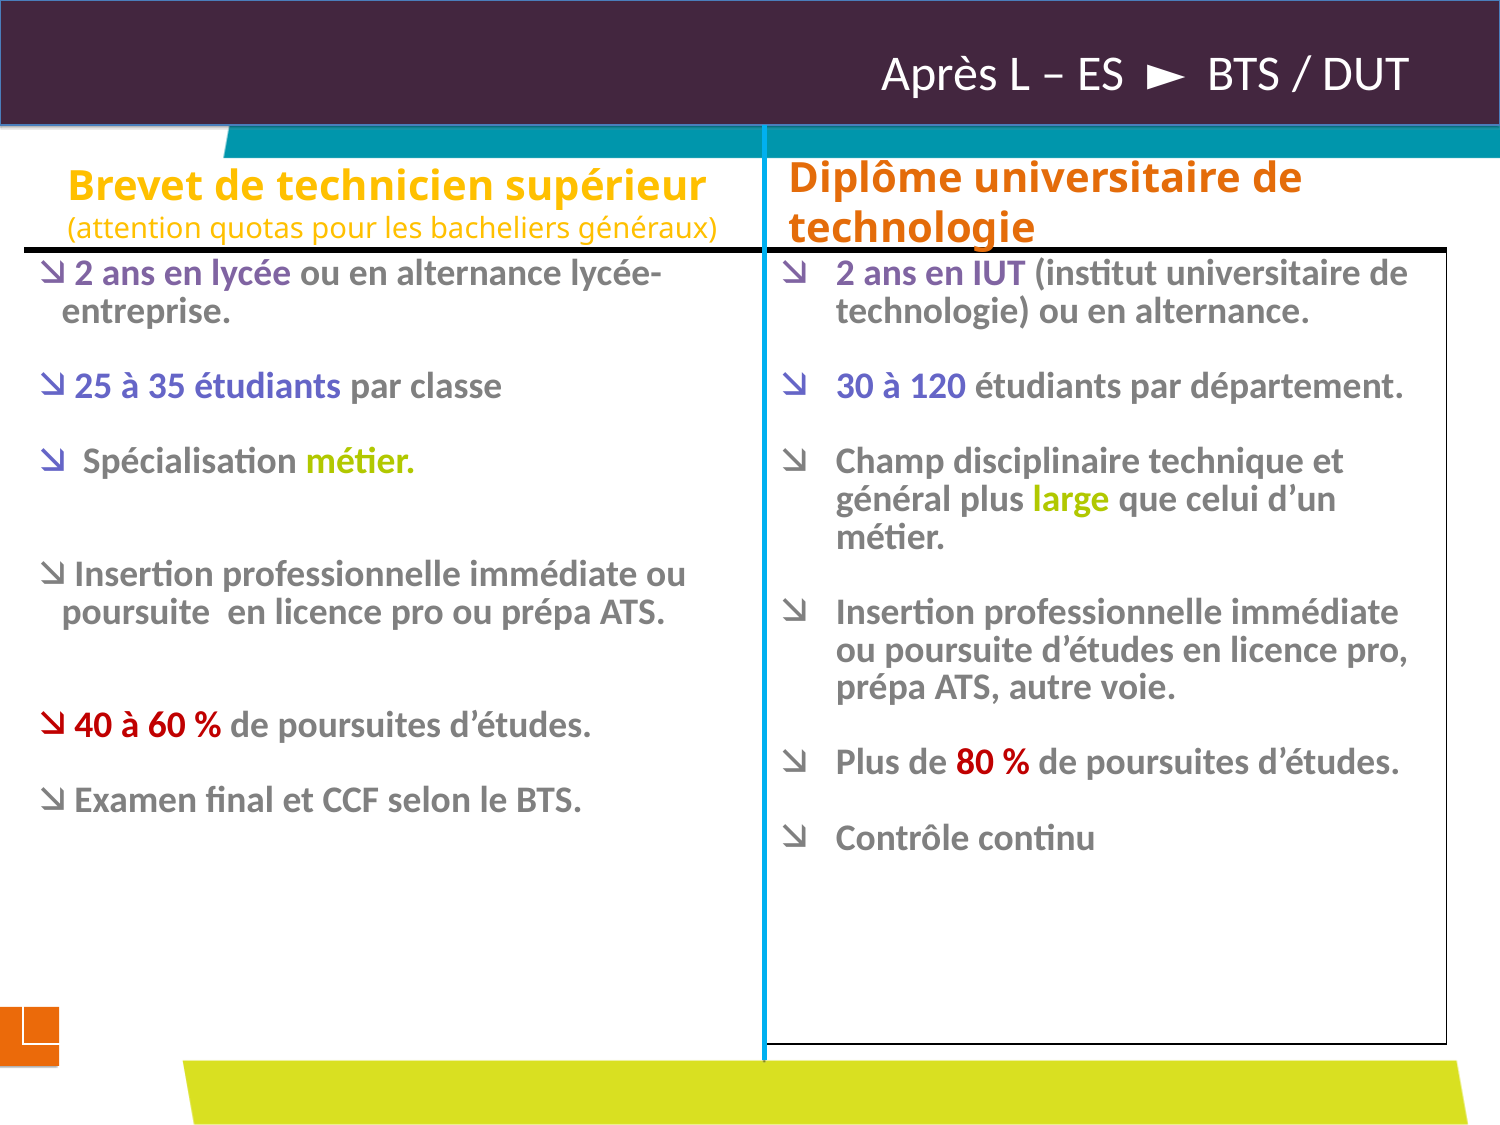

Après L ► Les filières.
 Après L – ES ► BTS / DUT
Diplôme universitaire de technologie
Brevet de technicien supérieur
(attention quotas pour les bacheliers généraux)
| 2 ans en lycée ou en alternance lycée-entreprise. 25 à 35 étudiants par classe Spécialisation métier. Insertion professionnelle immédiate ou poursuite en licence pro ou prépa ATS. 40 à 60 % de poursuites d’études. Examen final et CCF selon le BTS. | 2 ans en IUT (institut universitaire de technologie) ou en alternance. 30 à 120 étudiants par département. Champ disciplinaire technique et général plus large que celui d’un métier. Insertion professionnelle immédiate ou poursuite d’études en licence pro, prépa ATS, autre voie. Plus de 80 % de poursuites d’études. Contrôle continu |
| --- | --- |